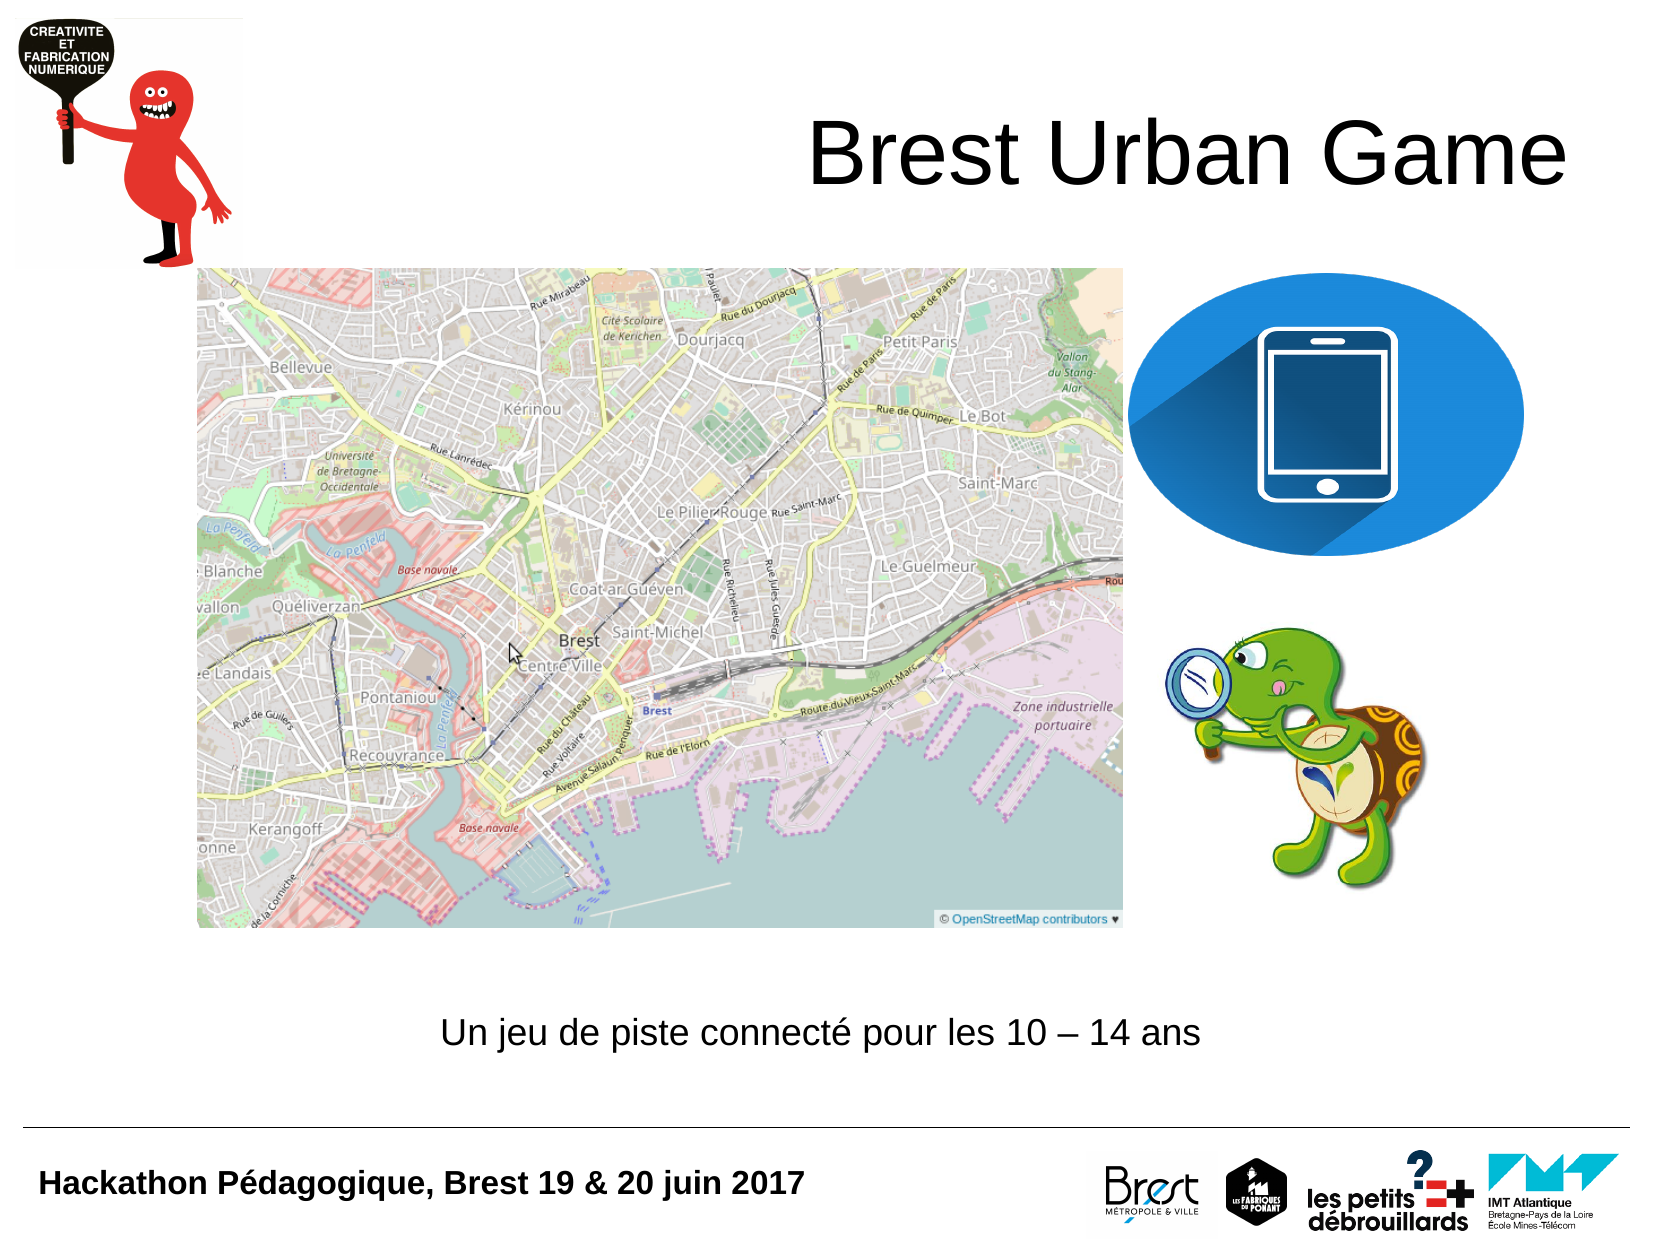

# Brest Urban Game
Un jeu de piste connecté pour les 10 – 14 ans
Hackathon Pédagogique, Brest 19 & 20 juin 2017